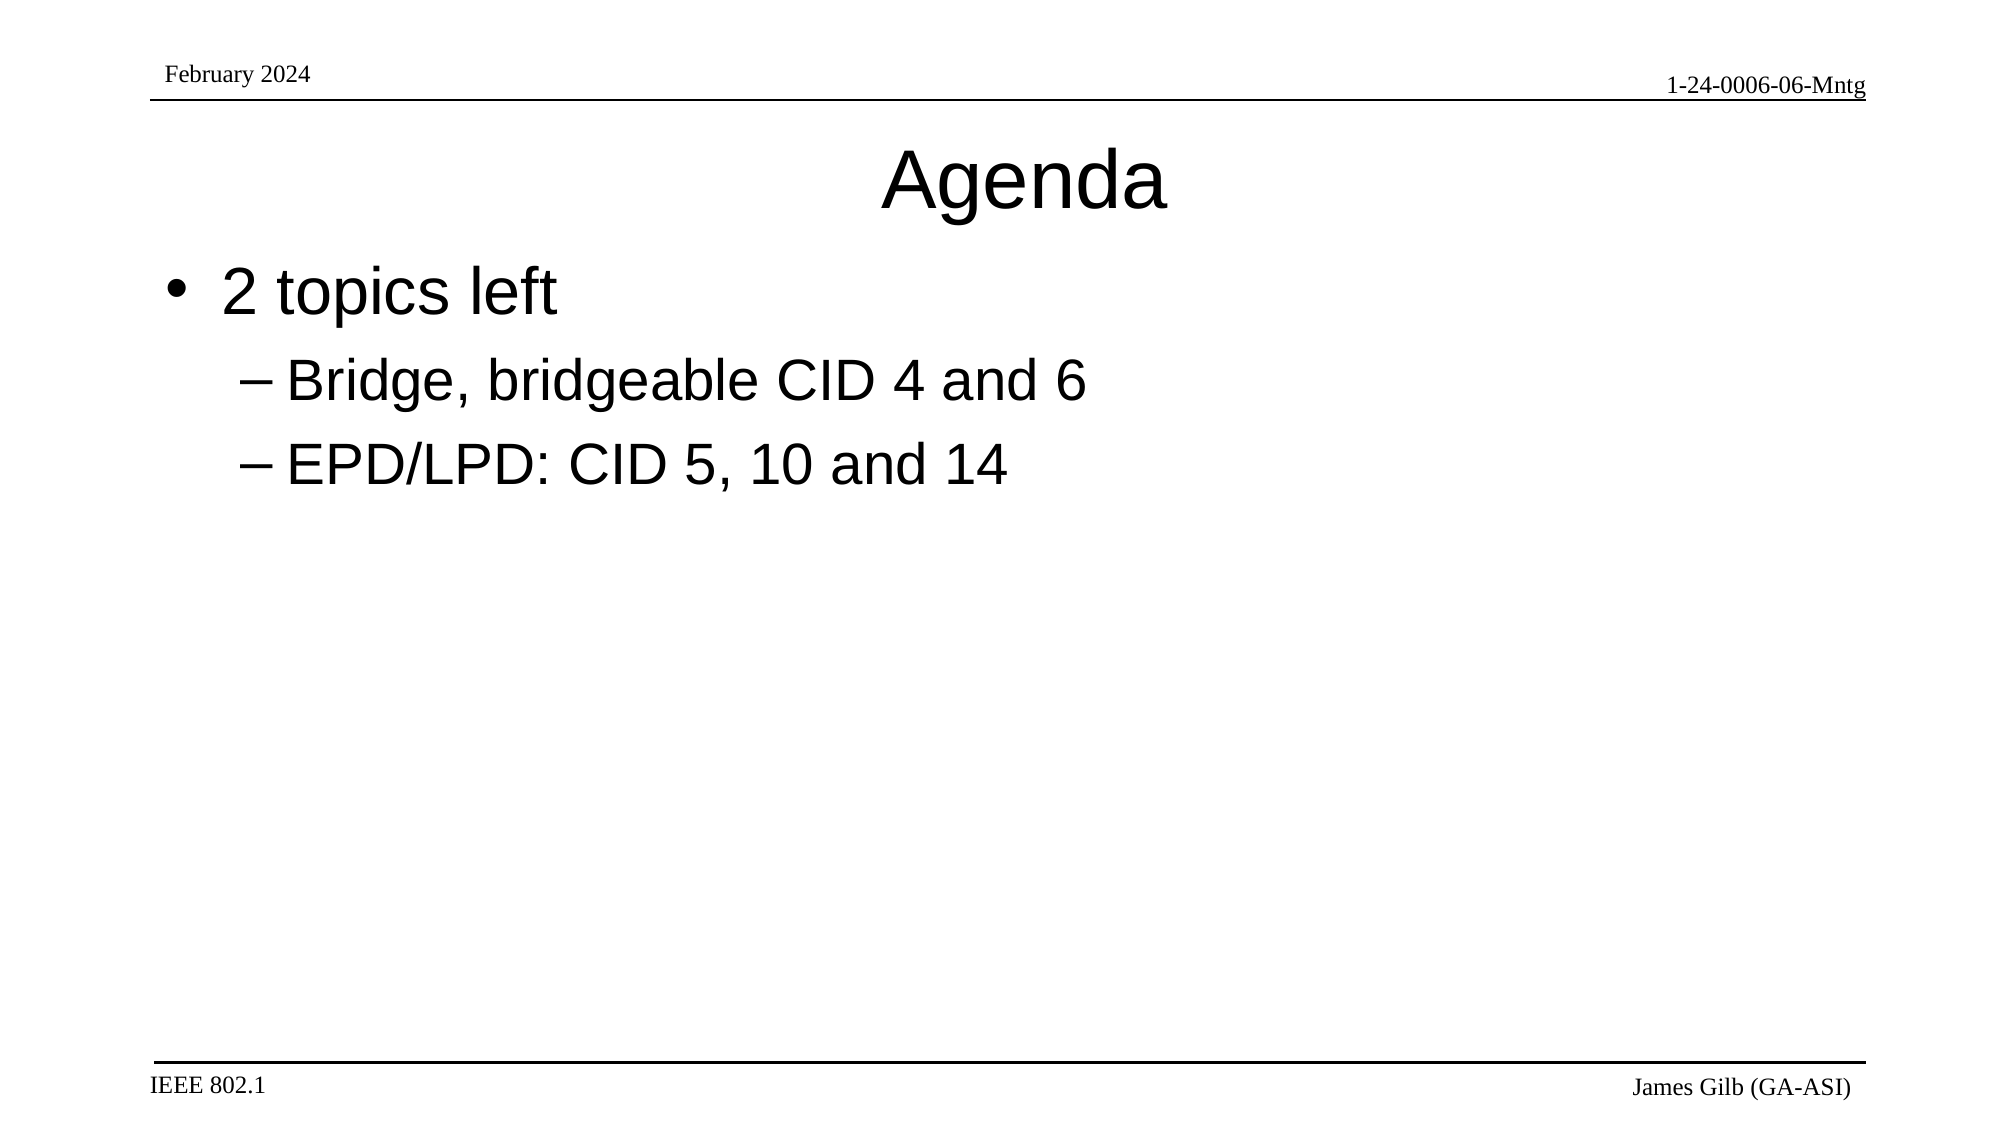

# Agenda
2 topics left
Bridge, bridgeable CID 4 and 6
EPD/LPD: CID 5, 10 and 14